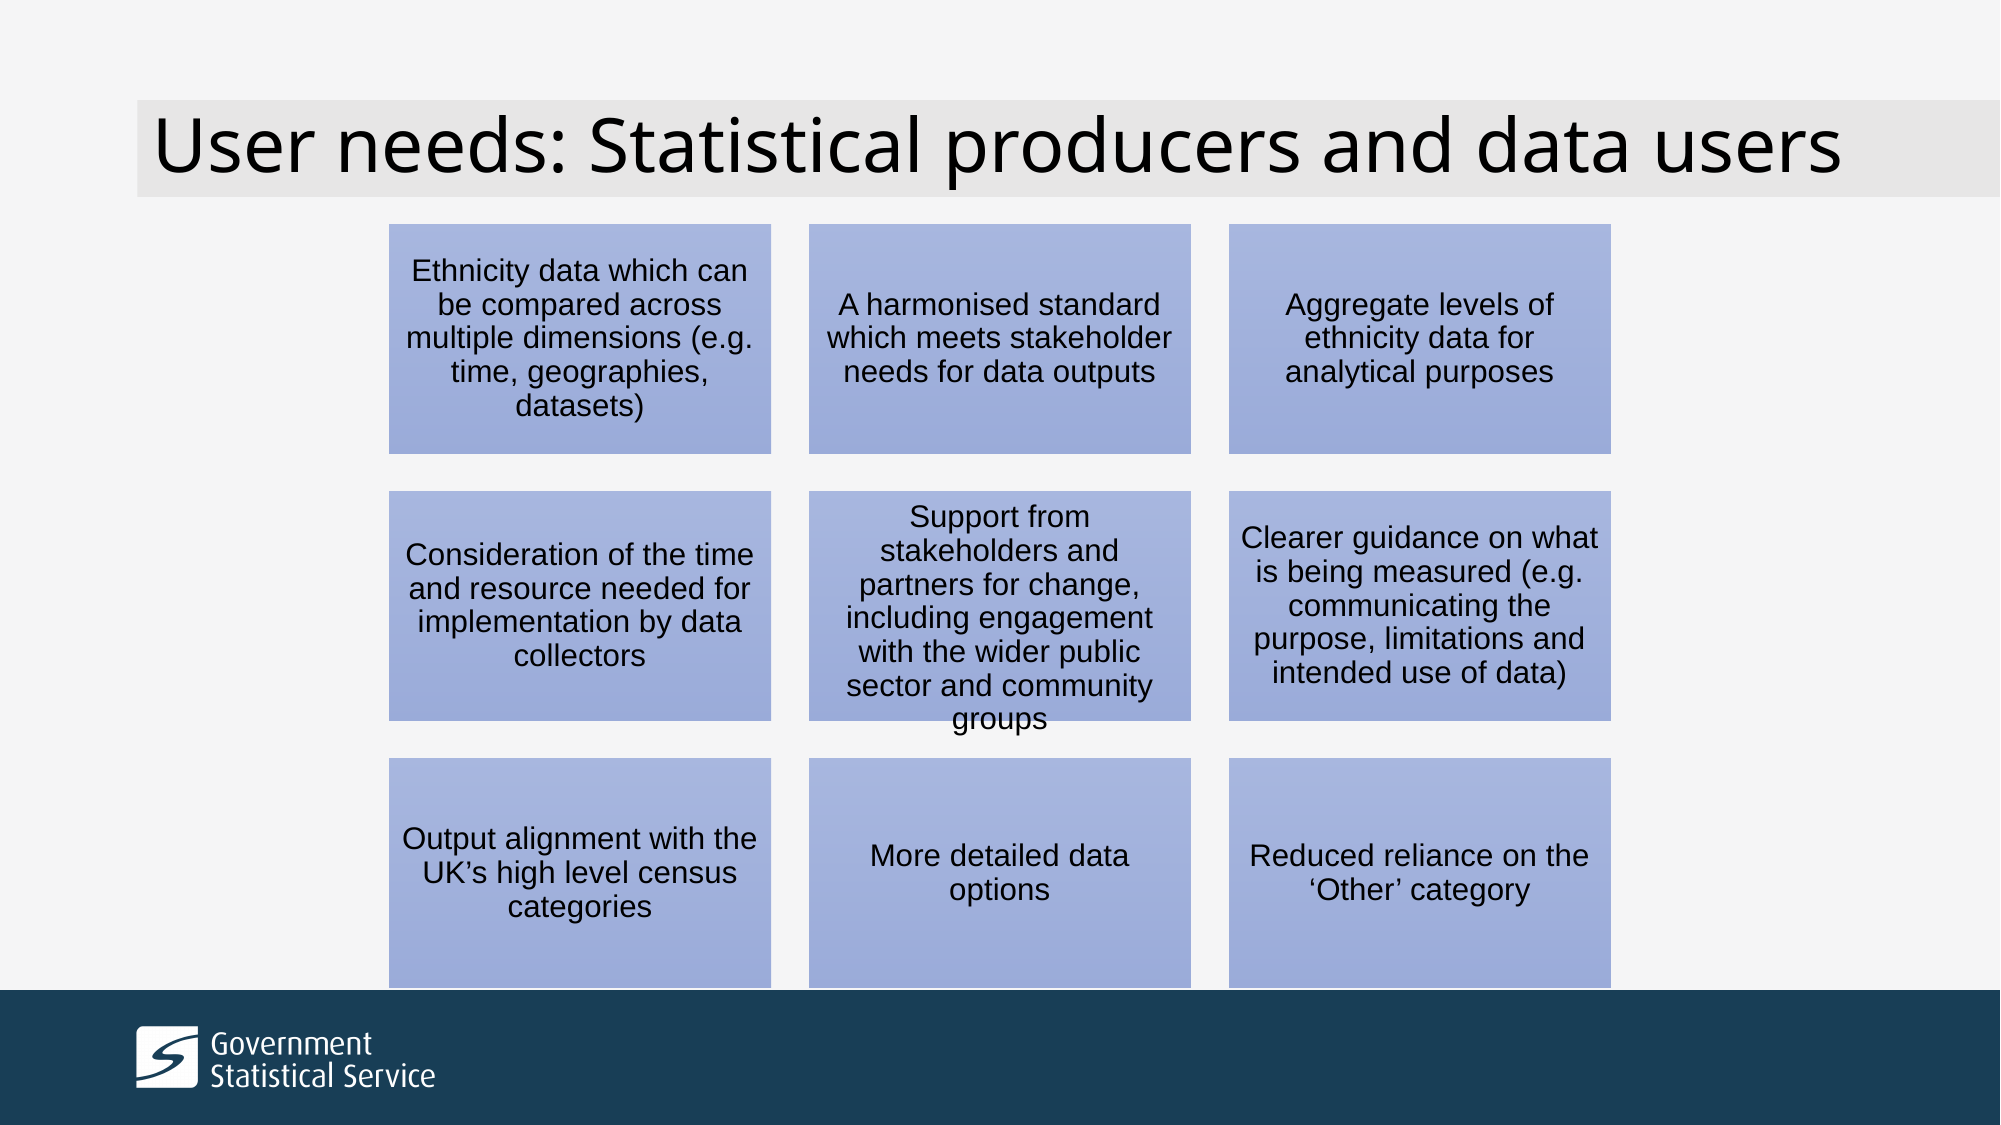

# User needs: Statistical producers and data users
Ethnicity data which can be compared across multiple dimensions (e.g. time, geographies, datasets)
A harmonised standard which meets stakeholder needs for data outputs
Aggregate levels of ethnicity data for analytical purposes
Consideration of the time and resource needed for implementation by data collectors
Support from stakeholders and partners for change, including engagement with the wider public sector and community groups
Clearer guidance on what is being measured (e.g. communicating the purpose, limitations and intended use of data)
Output alignment with the UK’s high level census categories
More detailed data options
Reduced reliance on the ‘Other’ category